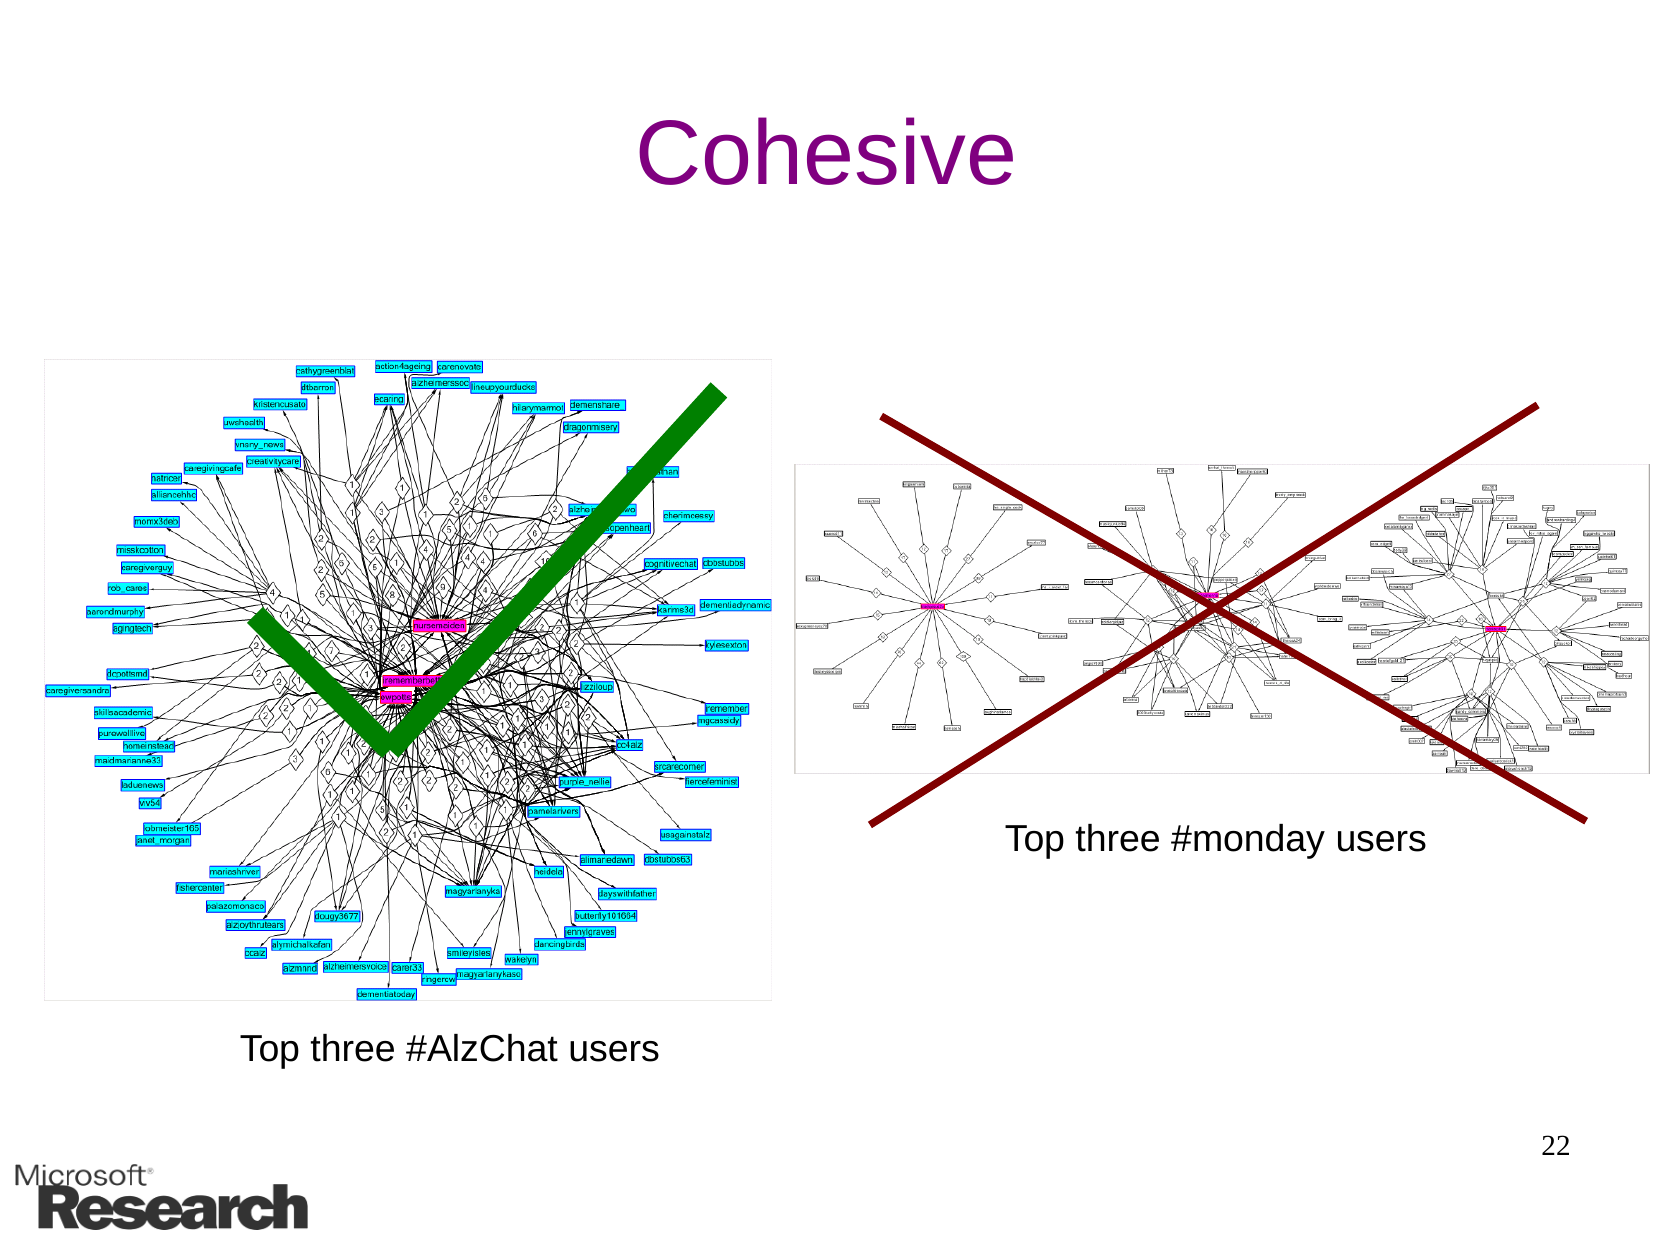

# Cohesive
Top three #monday users
Top three #AlzChat users
22